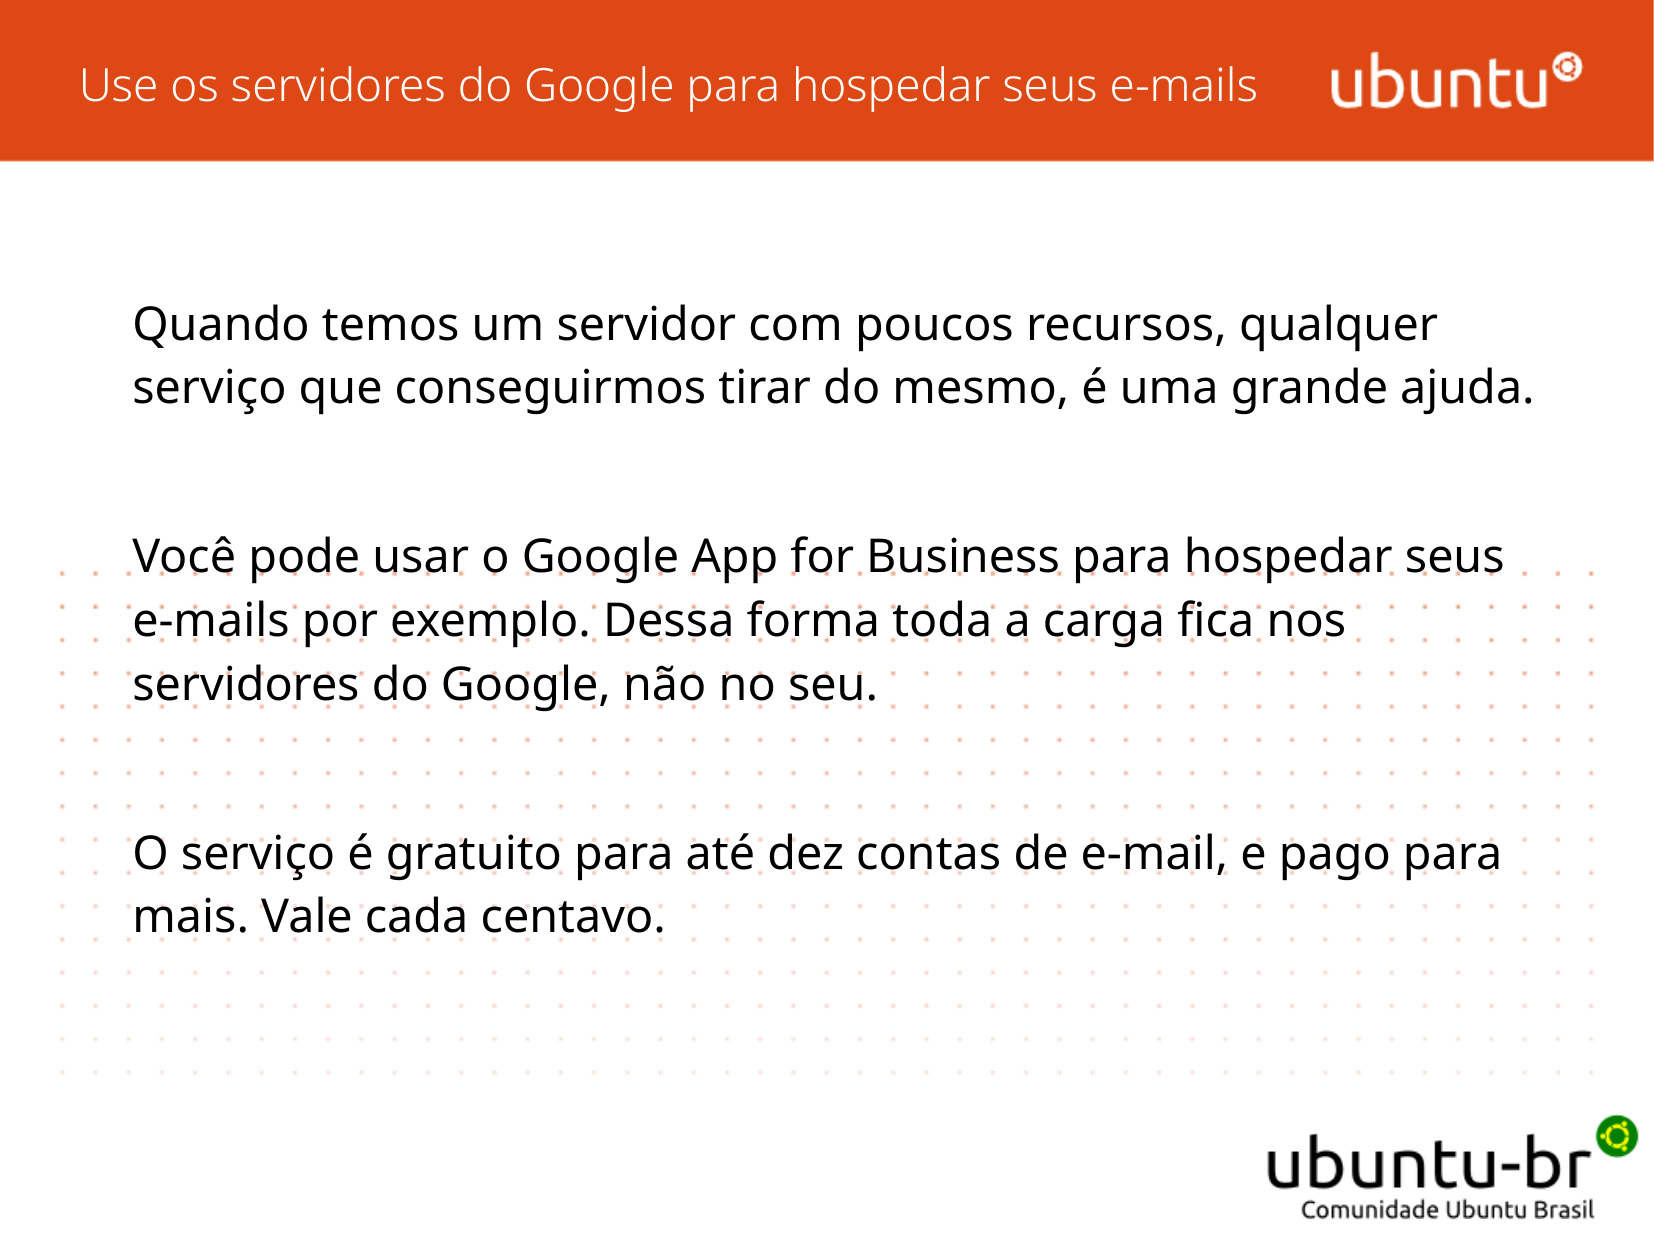

# Use os servidores do Google para hospedar seus e-mails
Quando temos um servidor com poucos recursos, qualquer serviço que conseguirmos tirar do mesmo, é uma grande ajuda.
Você pode usar o Google App for Business para hospedar seus e-mails por exemplo. Dessa forma toda a carga fica nos servidores do Google, não no seu.
O serviço é gratuito para até dez contas de e-mail, e pago para mais. Vale cada centavo.